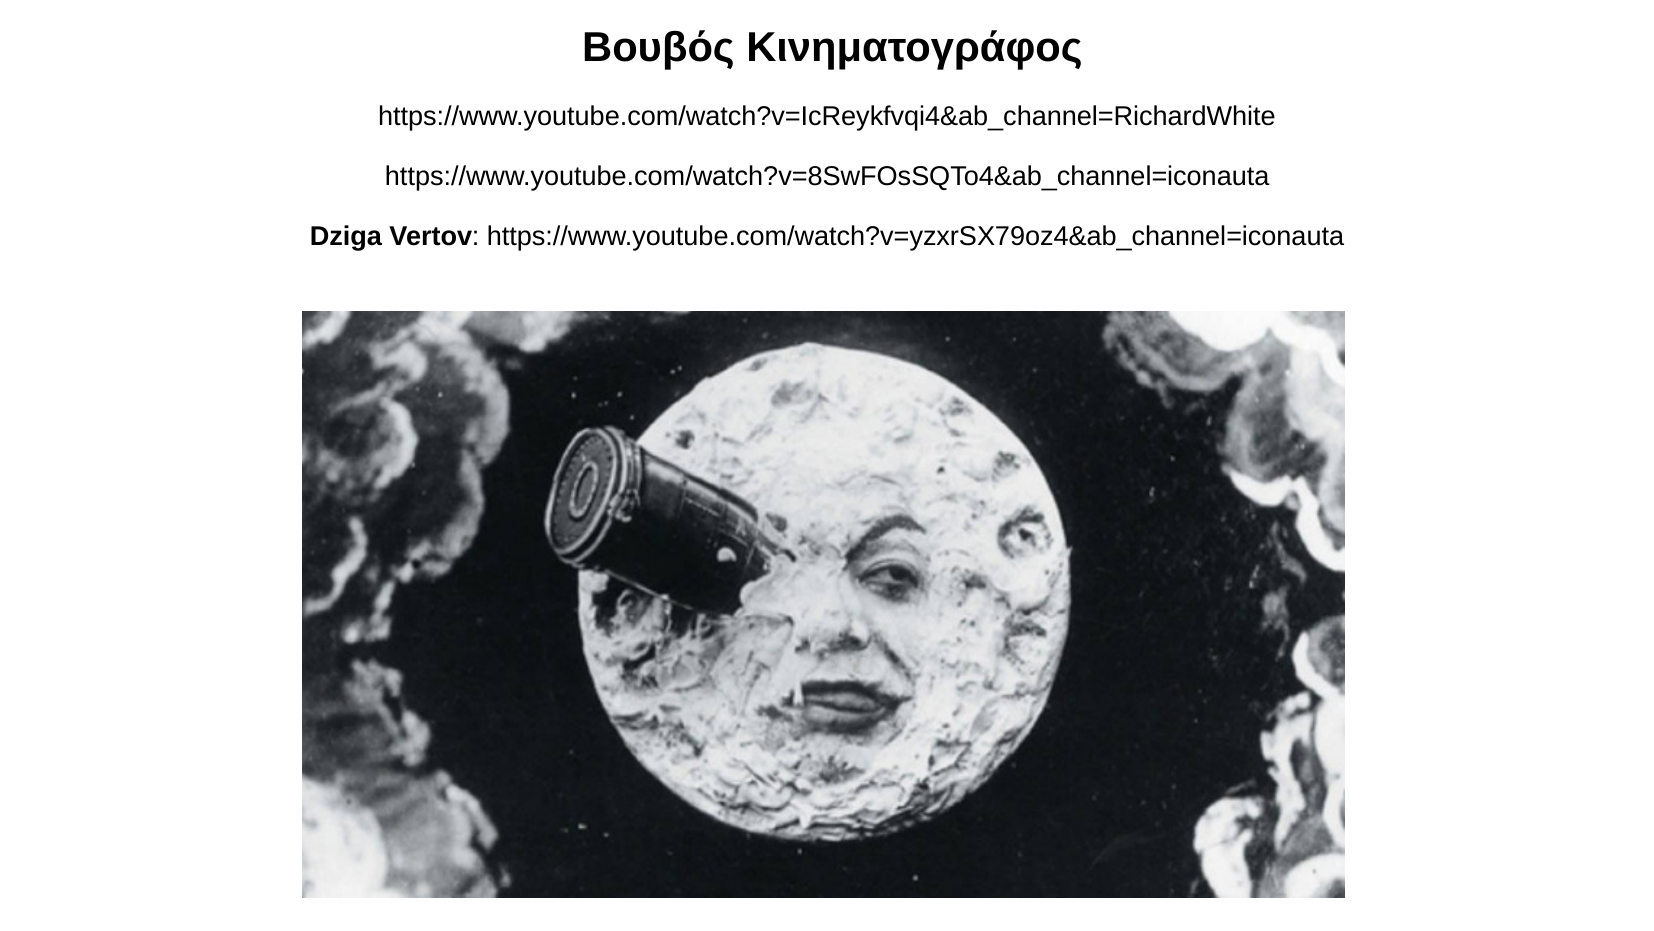

# Βουβός Κινηματογράφος https://www.youtube.com/watch?v=IcReykfvqi4&ab_channel=RichardWhite https://www.youtube.com/watch?v=8SwFOsSQTo4&ab_channel=iconauta Dziga Vertov: https://www.youtube.com/watch?v=yzxrSX79oz4&ab_channel=iconauta